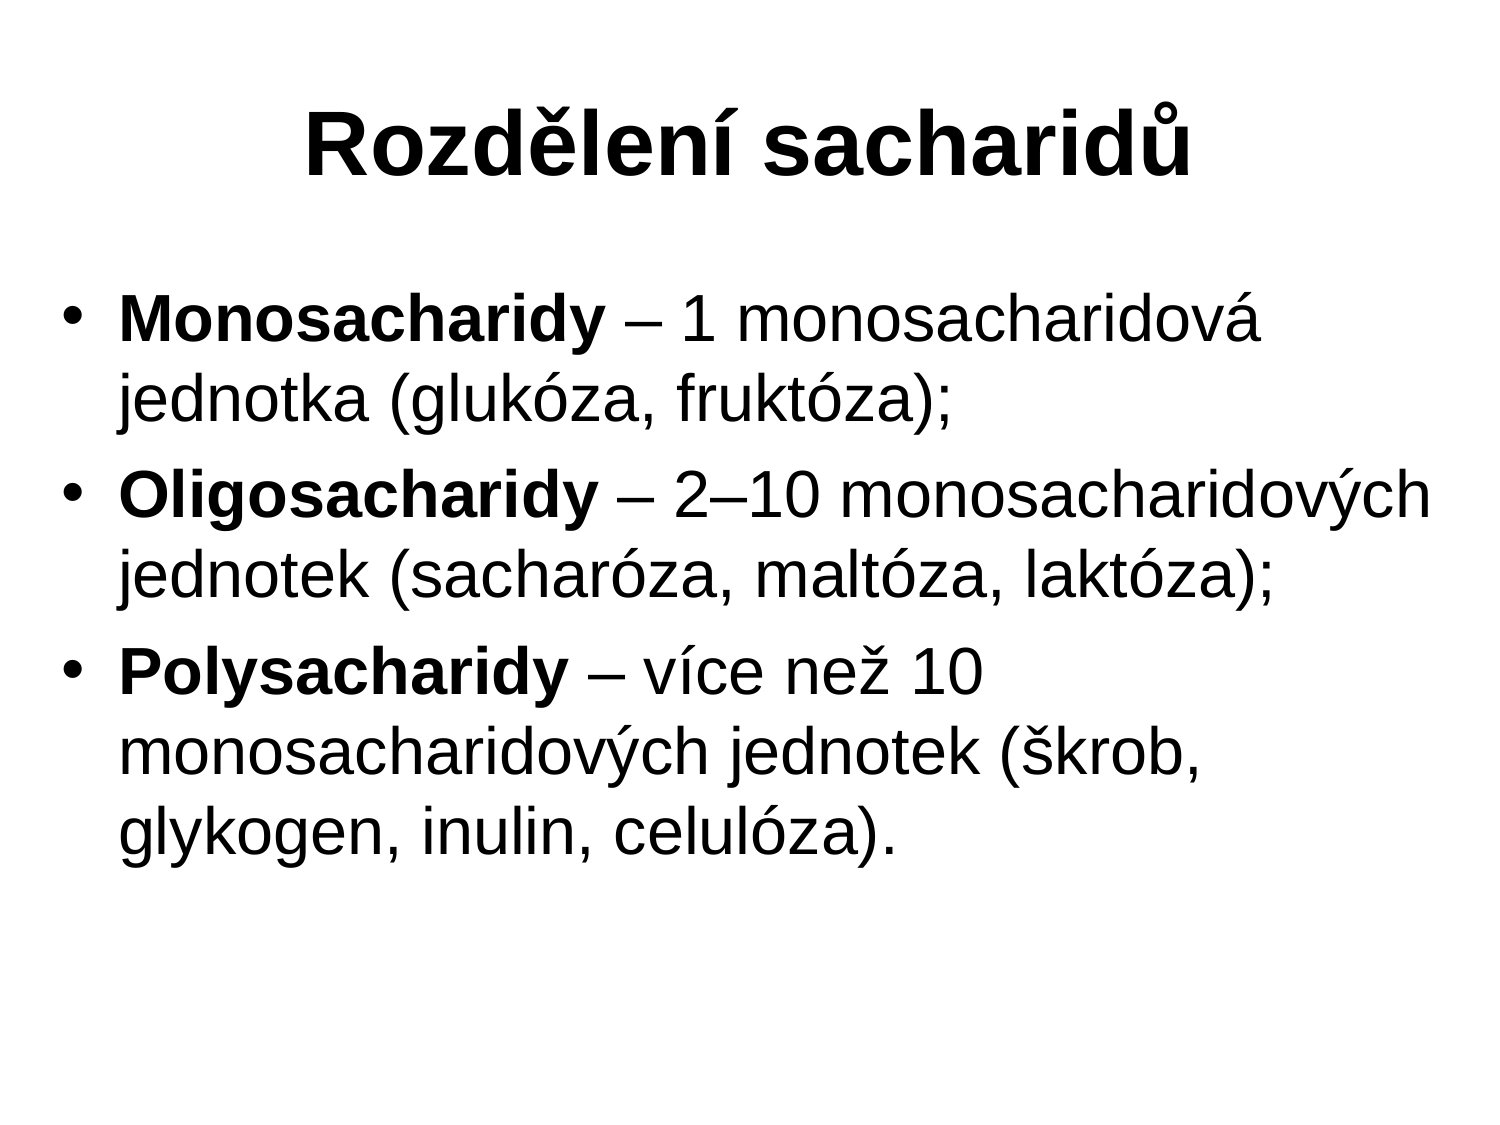

Rozdělení sacharidů
# Monosacharidy – 1 monosacharidová jednotka (glukóza, fruktóza);
Oligosacharidy – 2–10 monosacharidových jednotek (sacharóza, maltóza, laktóza);
Polysacharidy – více než 10 monosacharidových jednotek (škrob, glykogen, inulin, celulóza).